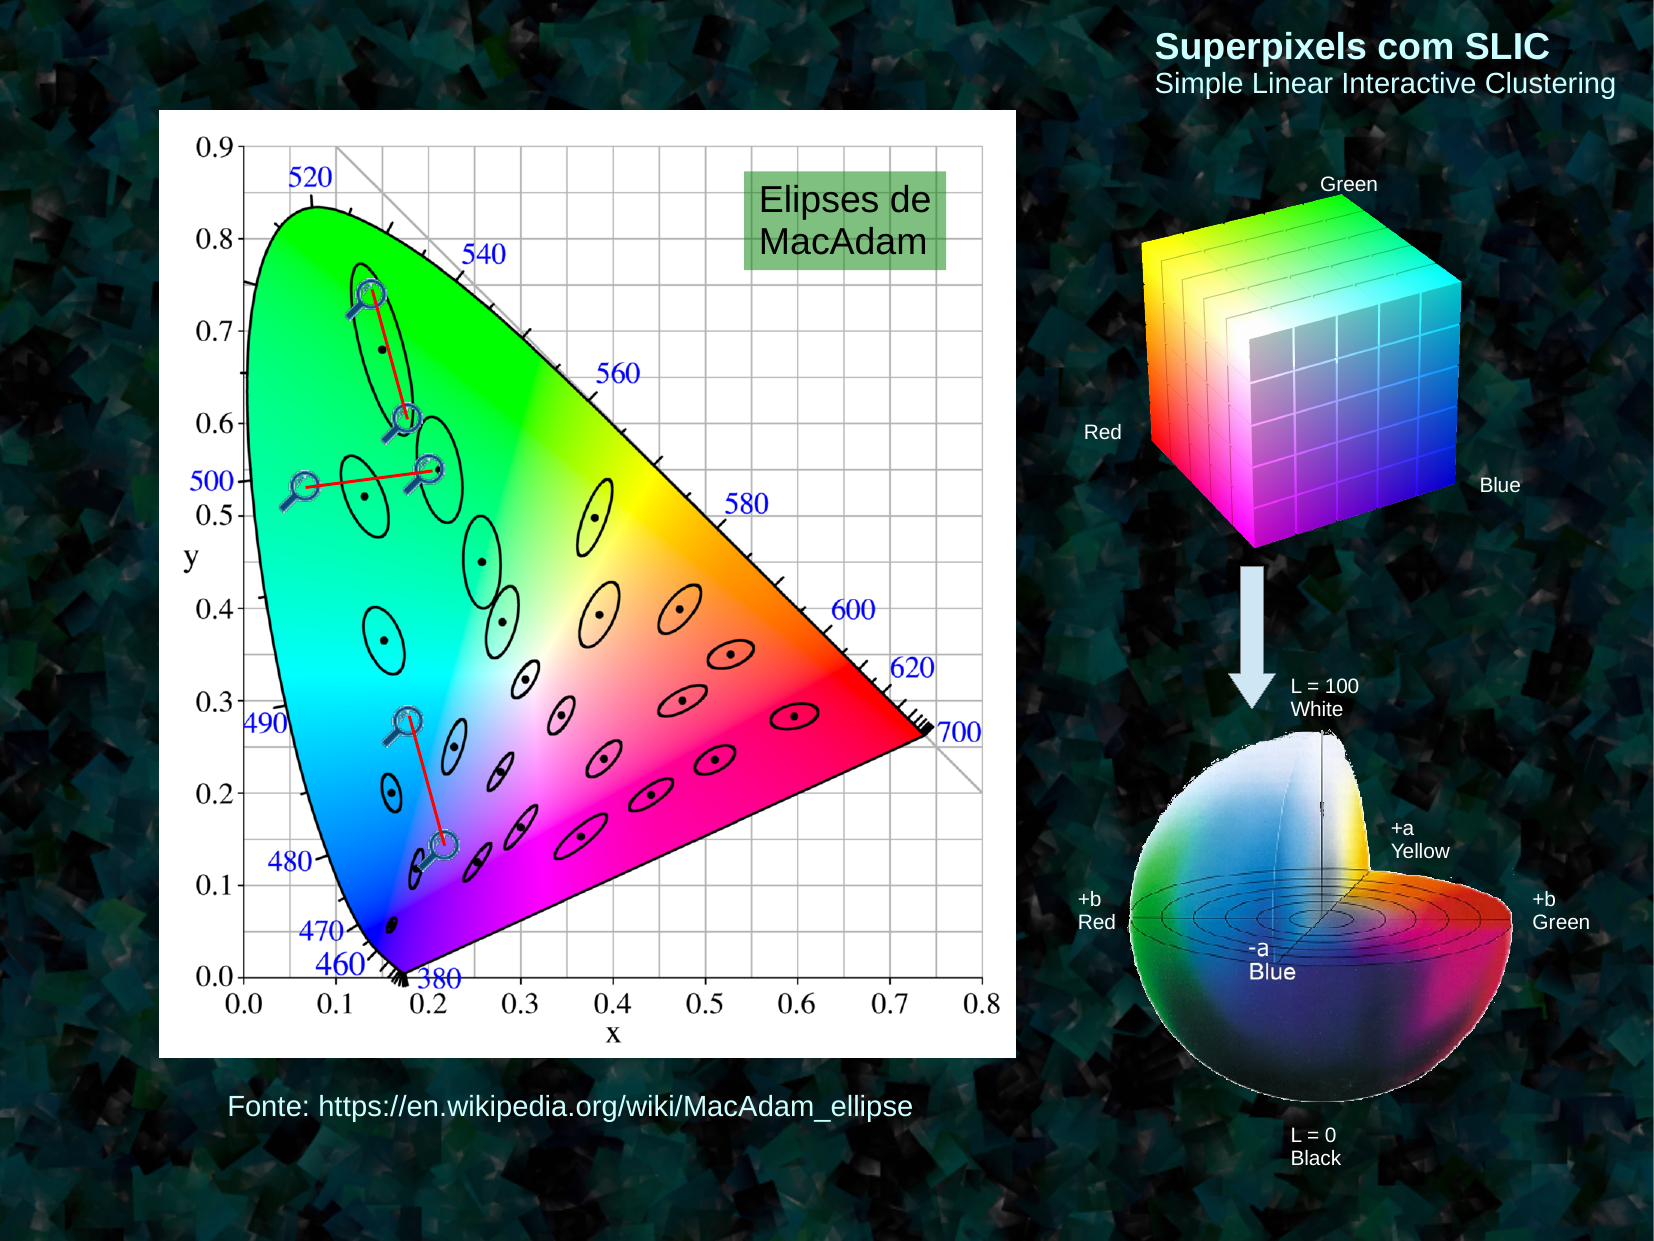

Green
Elipses de
MacAdam
Red
Blue
L = 100
White
+a
Yellow
+b
Green
+b
Red
Fonte: https://en.wikipedia.org/wiki/MacAdam_ellipse
L = 0
Black